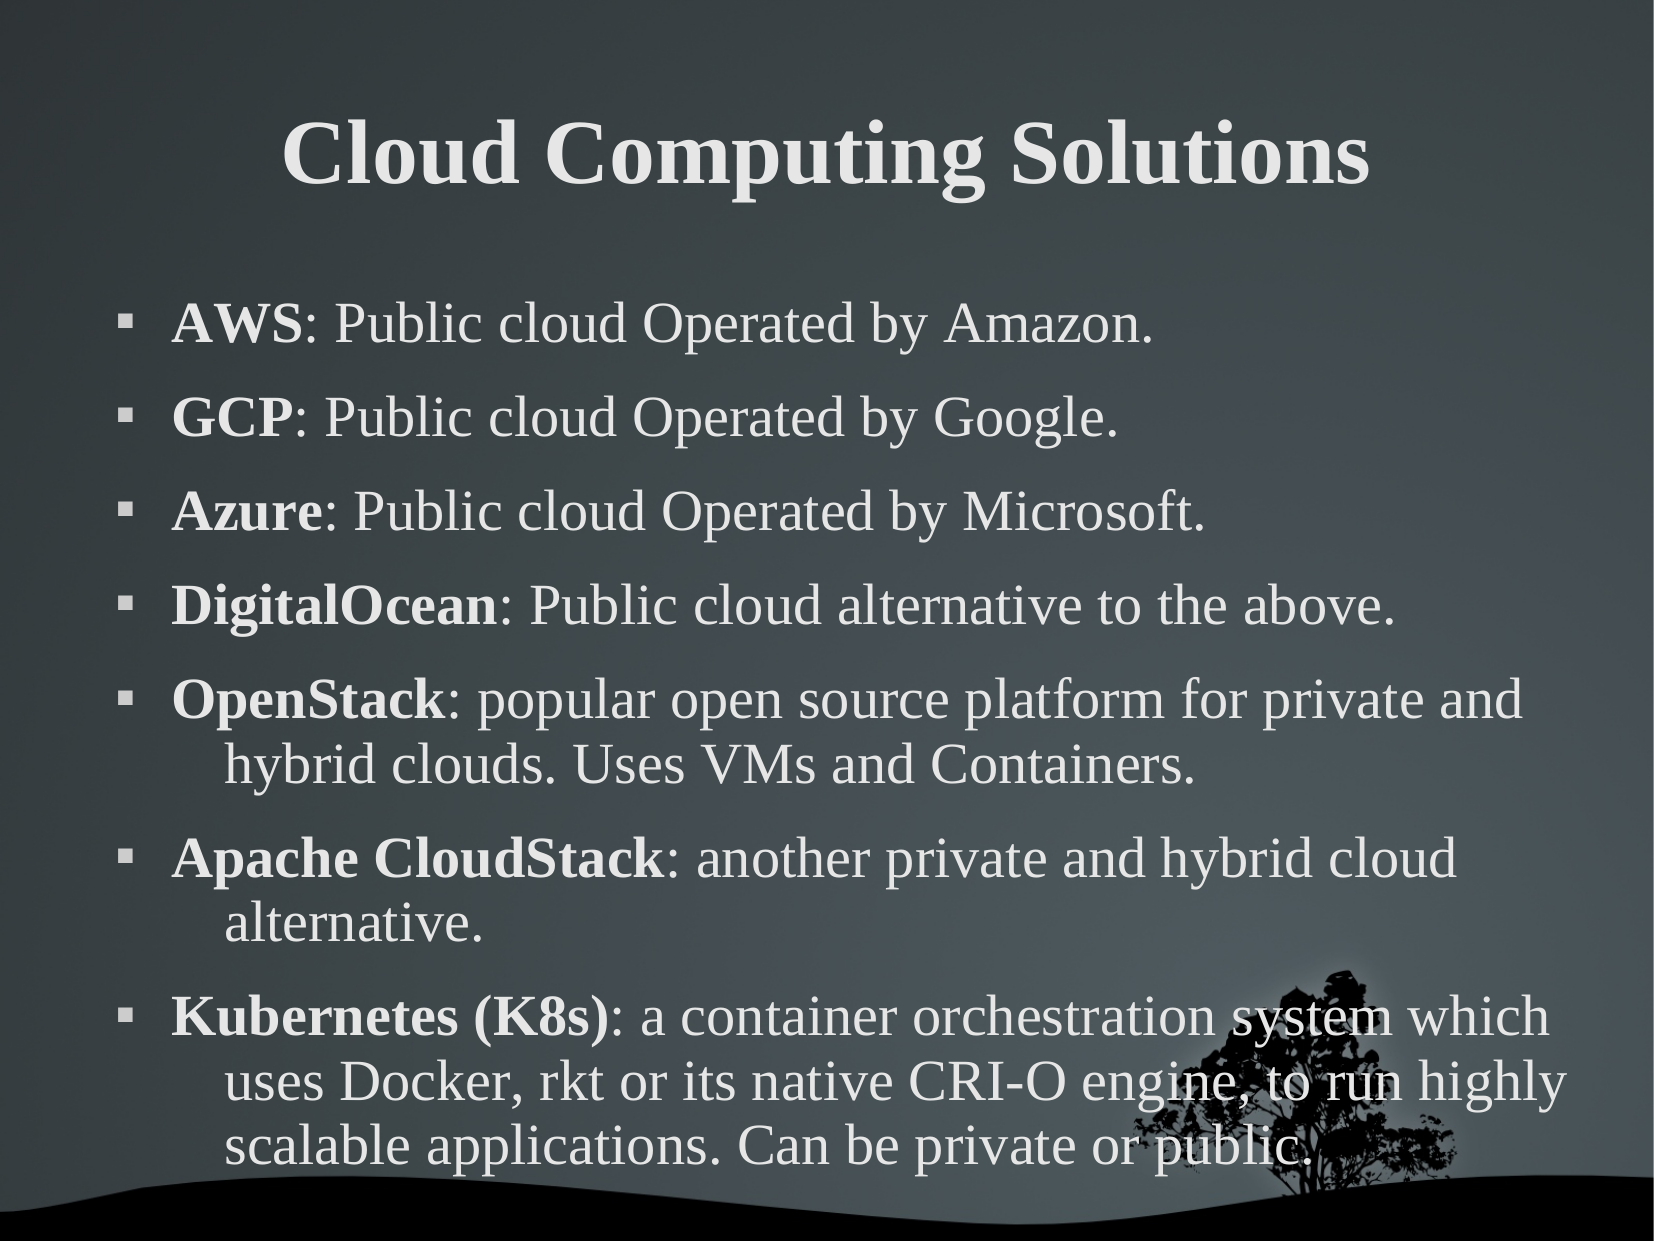

# Cloud Computing Solutions
AWS: Public cloud Operated by Amazon.
GCP: Public cloud Operated by Google.
Azure: Public cloud Operated by Microsoft.
DigitalOcean: Public cloud alternative to the above.
OpenStack: popular open source platform for private and hybrid clouds. Uses VMs and Containers.
Apache CloudStack: another private and hybrid cloud alternative.
Kubernetes (K8s): a container orchestration system which uses Docker, rkt or its native CRI-O engine, to run highly scalable applications. Can be private or public.